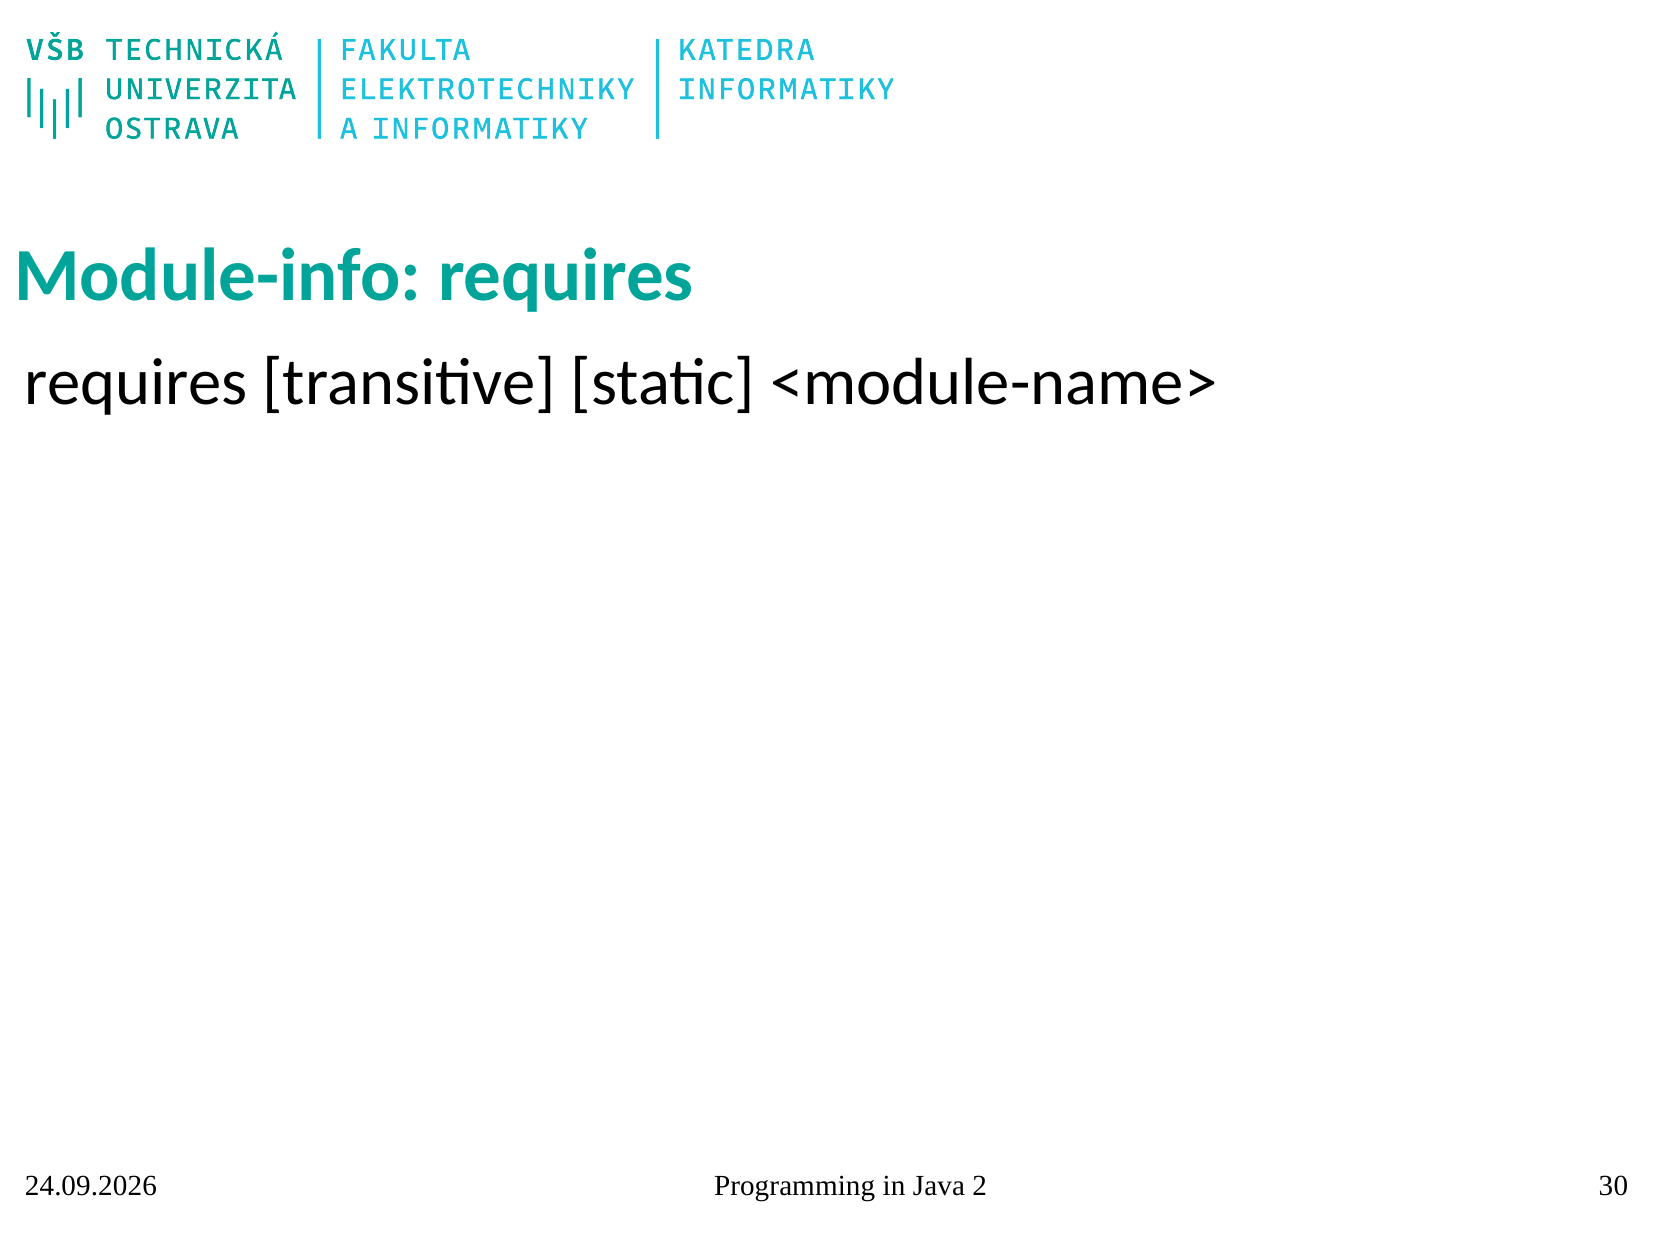

# Module-info: requires
requires [transitive] [static] <module-name>
Programming in Java 2
30